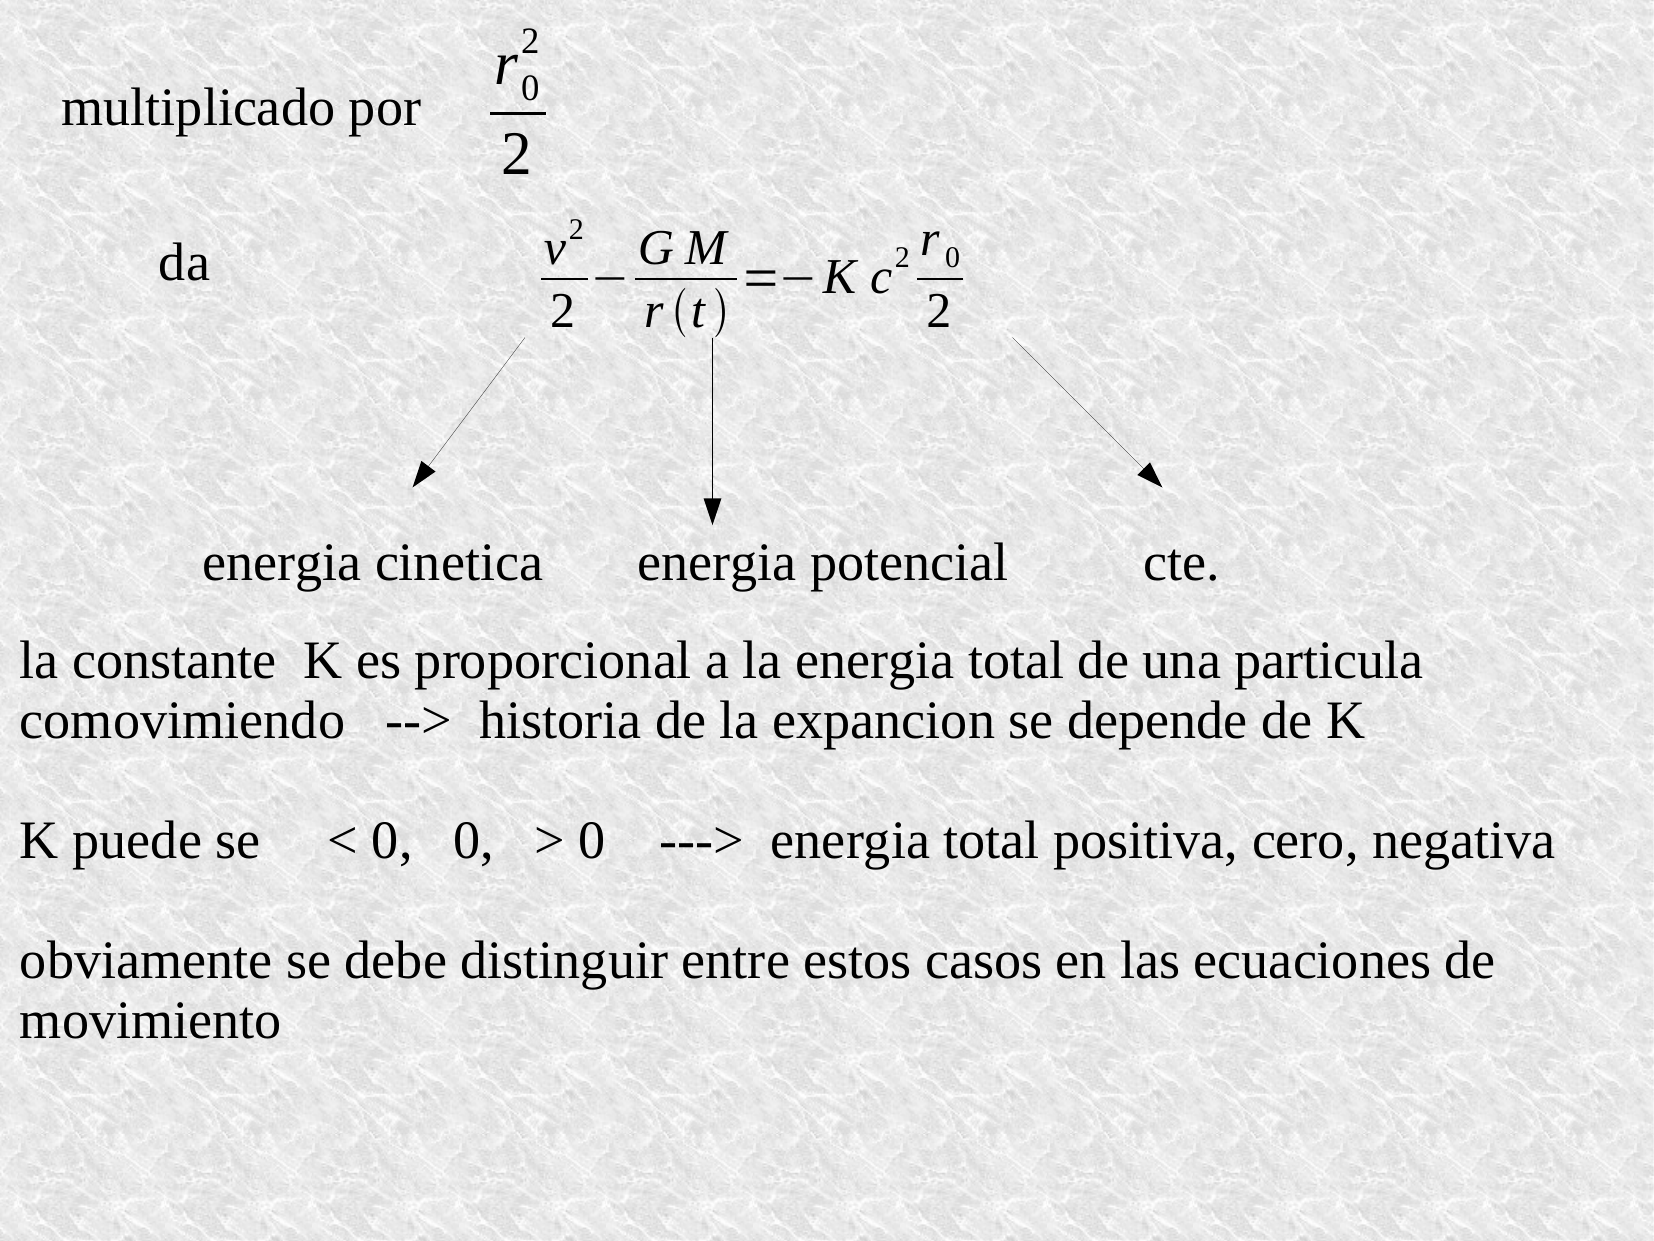

multiplicado por
da
energia cinetica energia potencial cte.
la constante K es proporcional a la energia total de una particula
comovimiendo --> historia de la expancion se depende de K
K puede se < 0, 0, > 0 ---> energia total positiva, cero, negativa
obviamente se debe distinguir entre estos casos en las ecuaciones de
movimiento